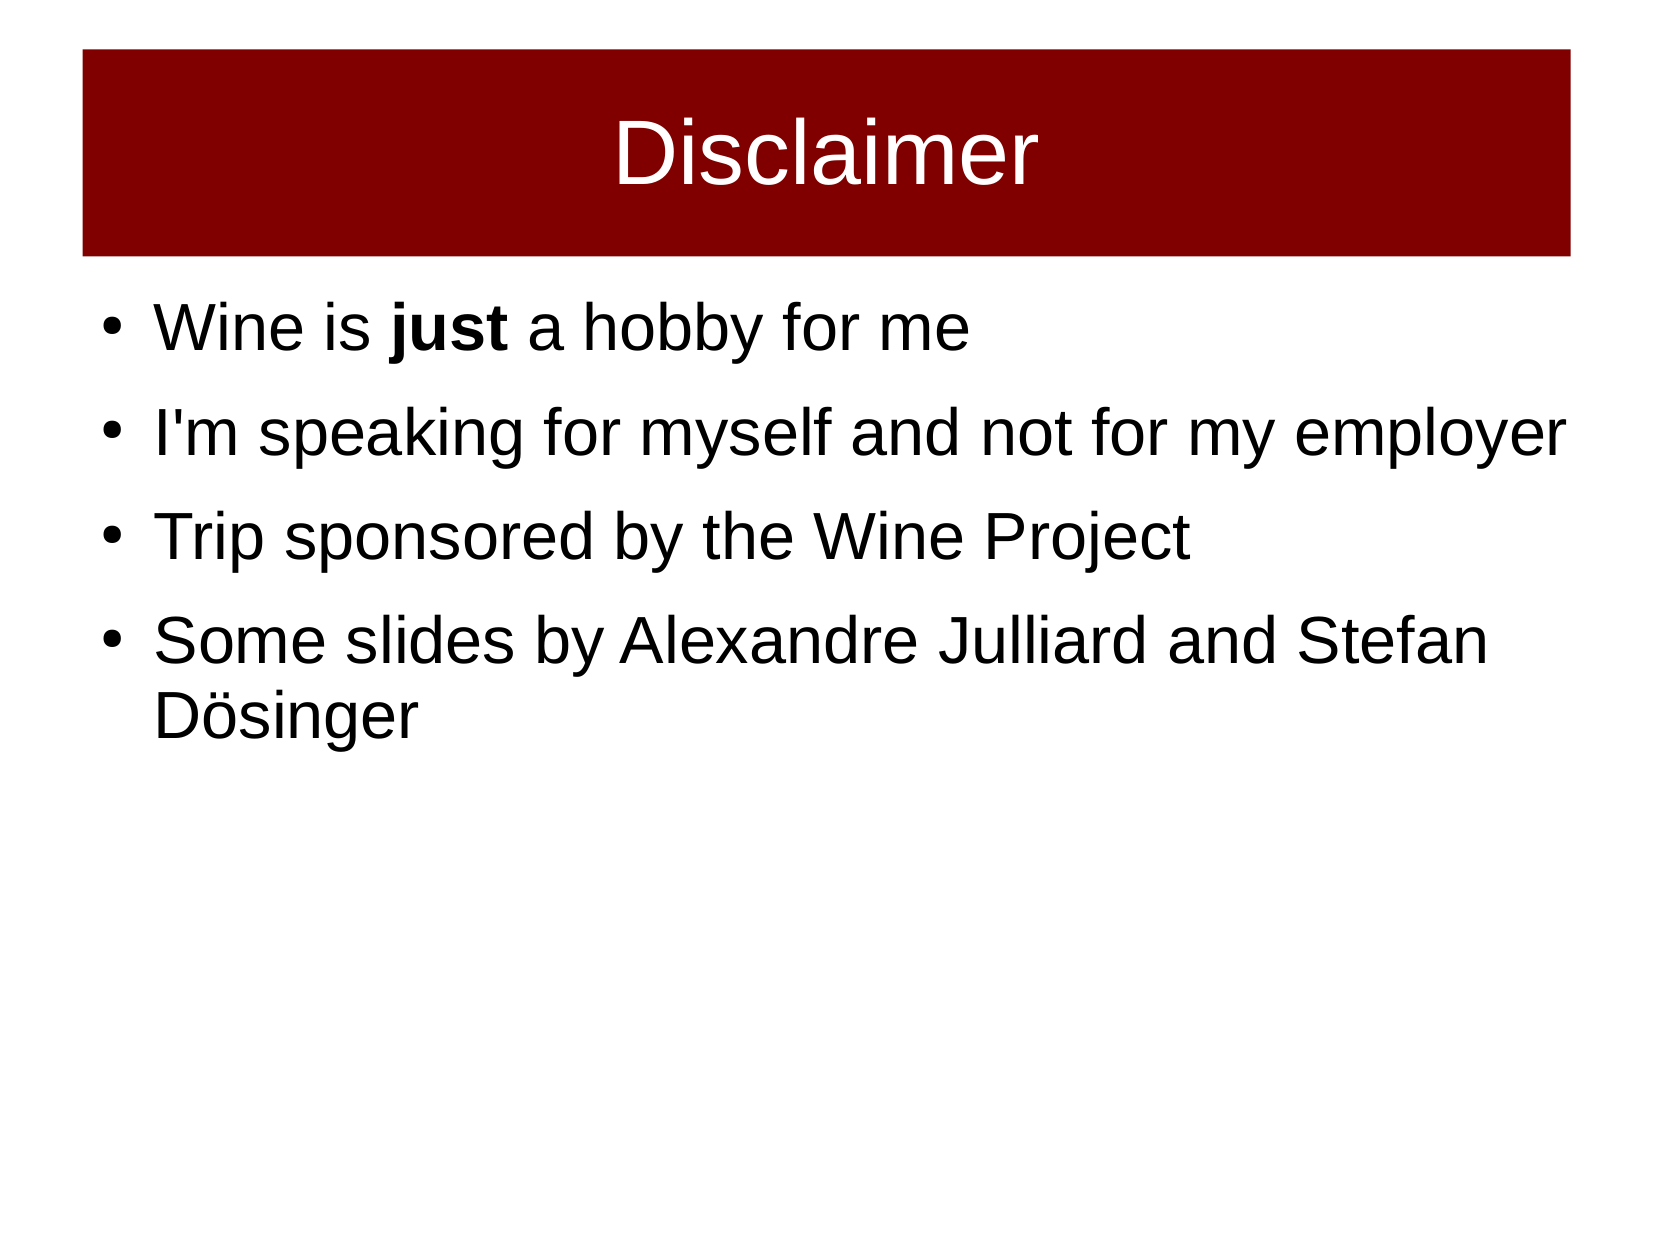

# Disclaimer
Wine is just a hobby for me
I'm speaking for myself and not for my employer
Trip sponsored by the Wine Project
Some slides by Alexandre Julliard and Stefan Dösinger